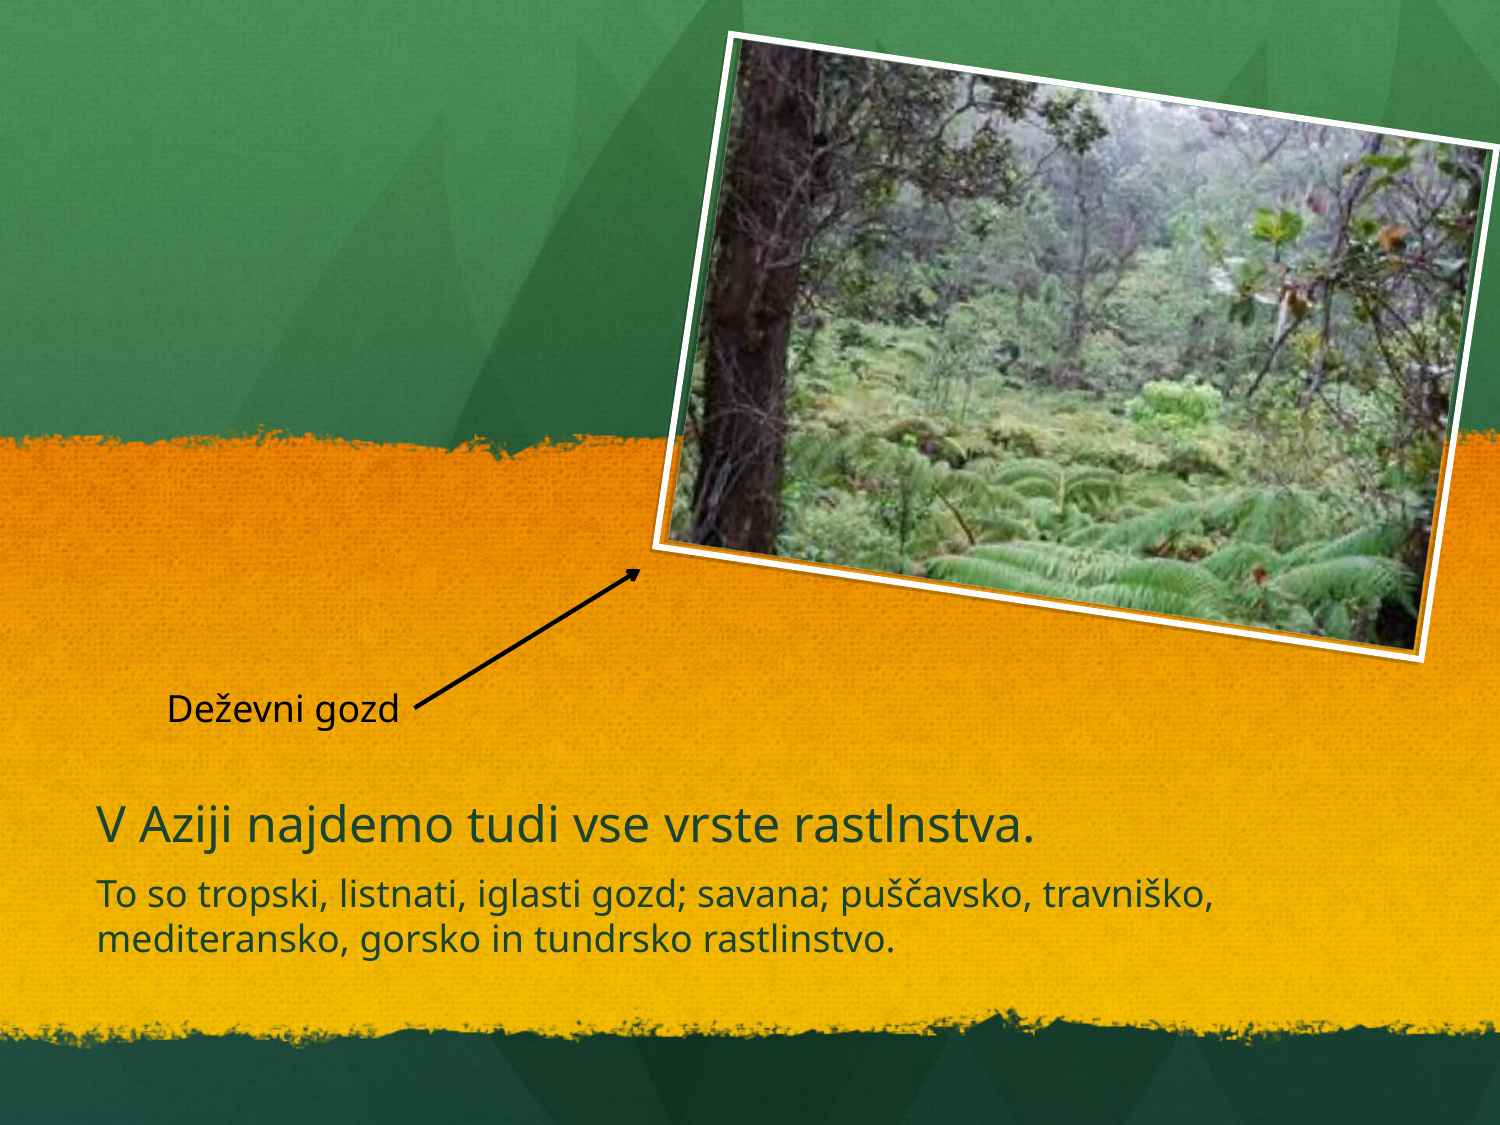

# V Aziji najdemo tudi vse vrste rastlnstva.
Deževni gozd
To so tropski, listnati, iglasti gozd; savana; puščavsko, travniško, mediteransko, gorsko in tundrsko rastlinstvo.